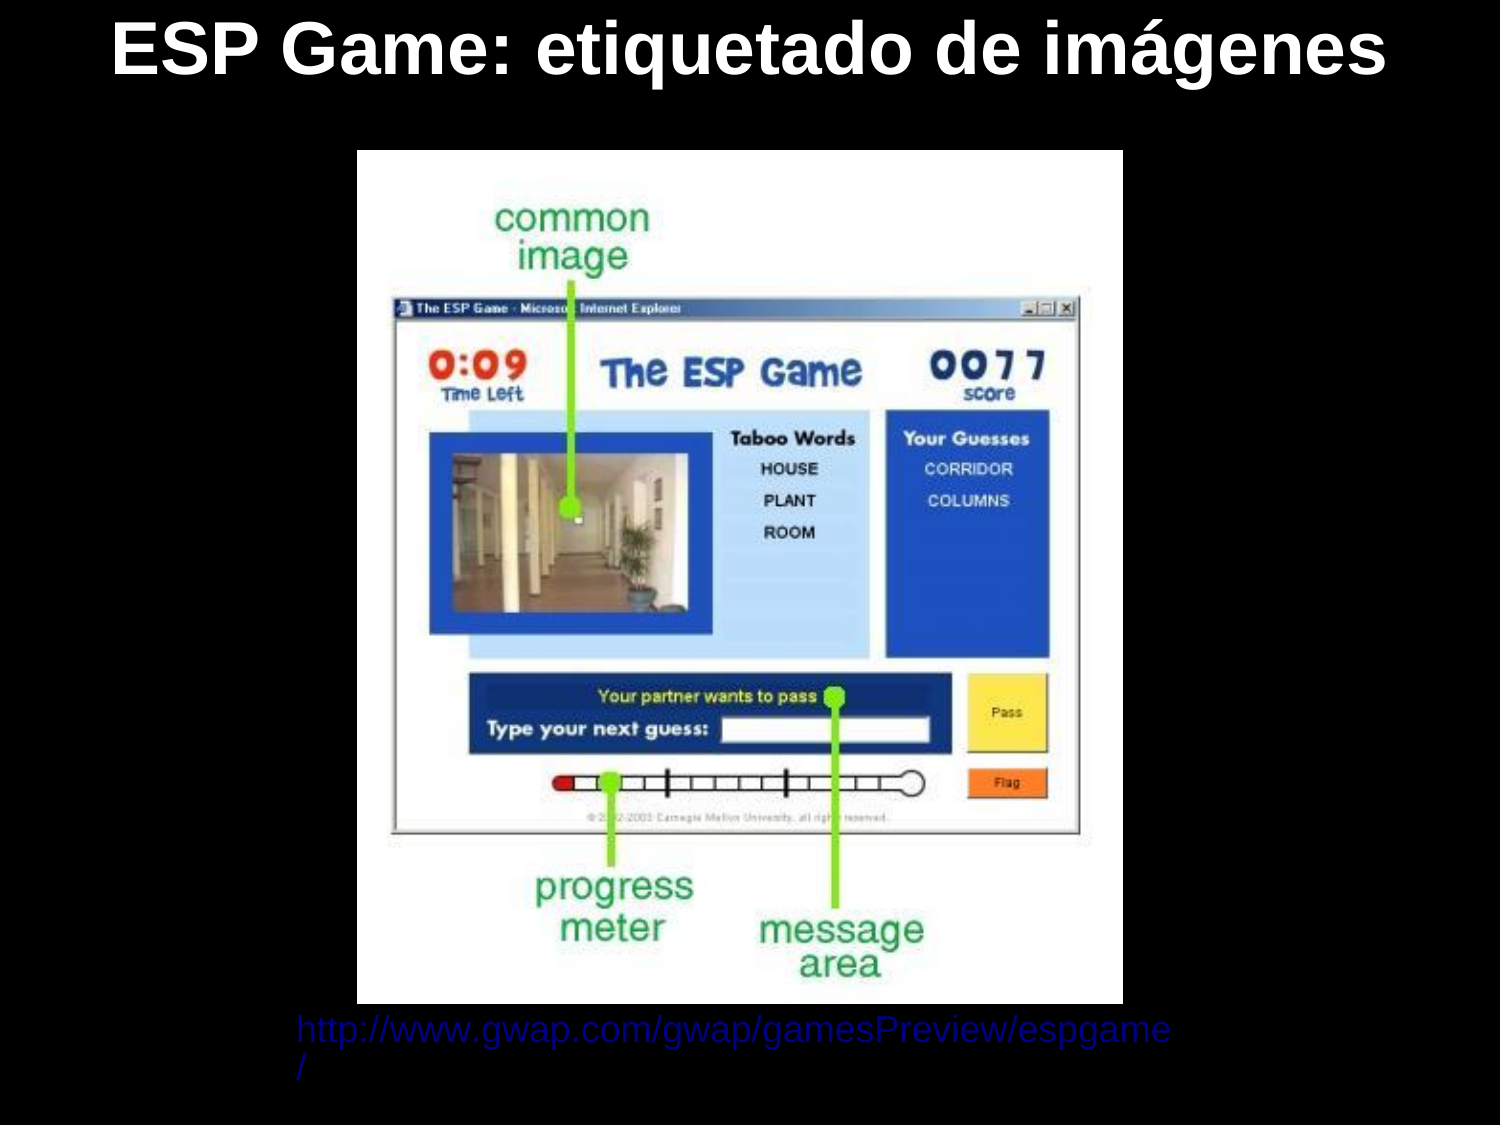

# ESP Game: etiquetado de imágenes
http://www.gwap.com/gwap/gamesPreview/espgame/